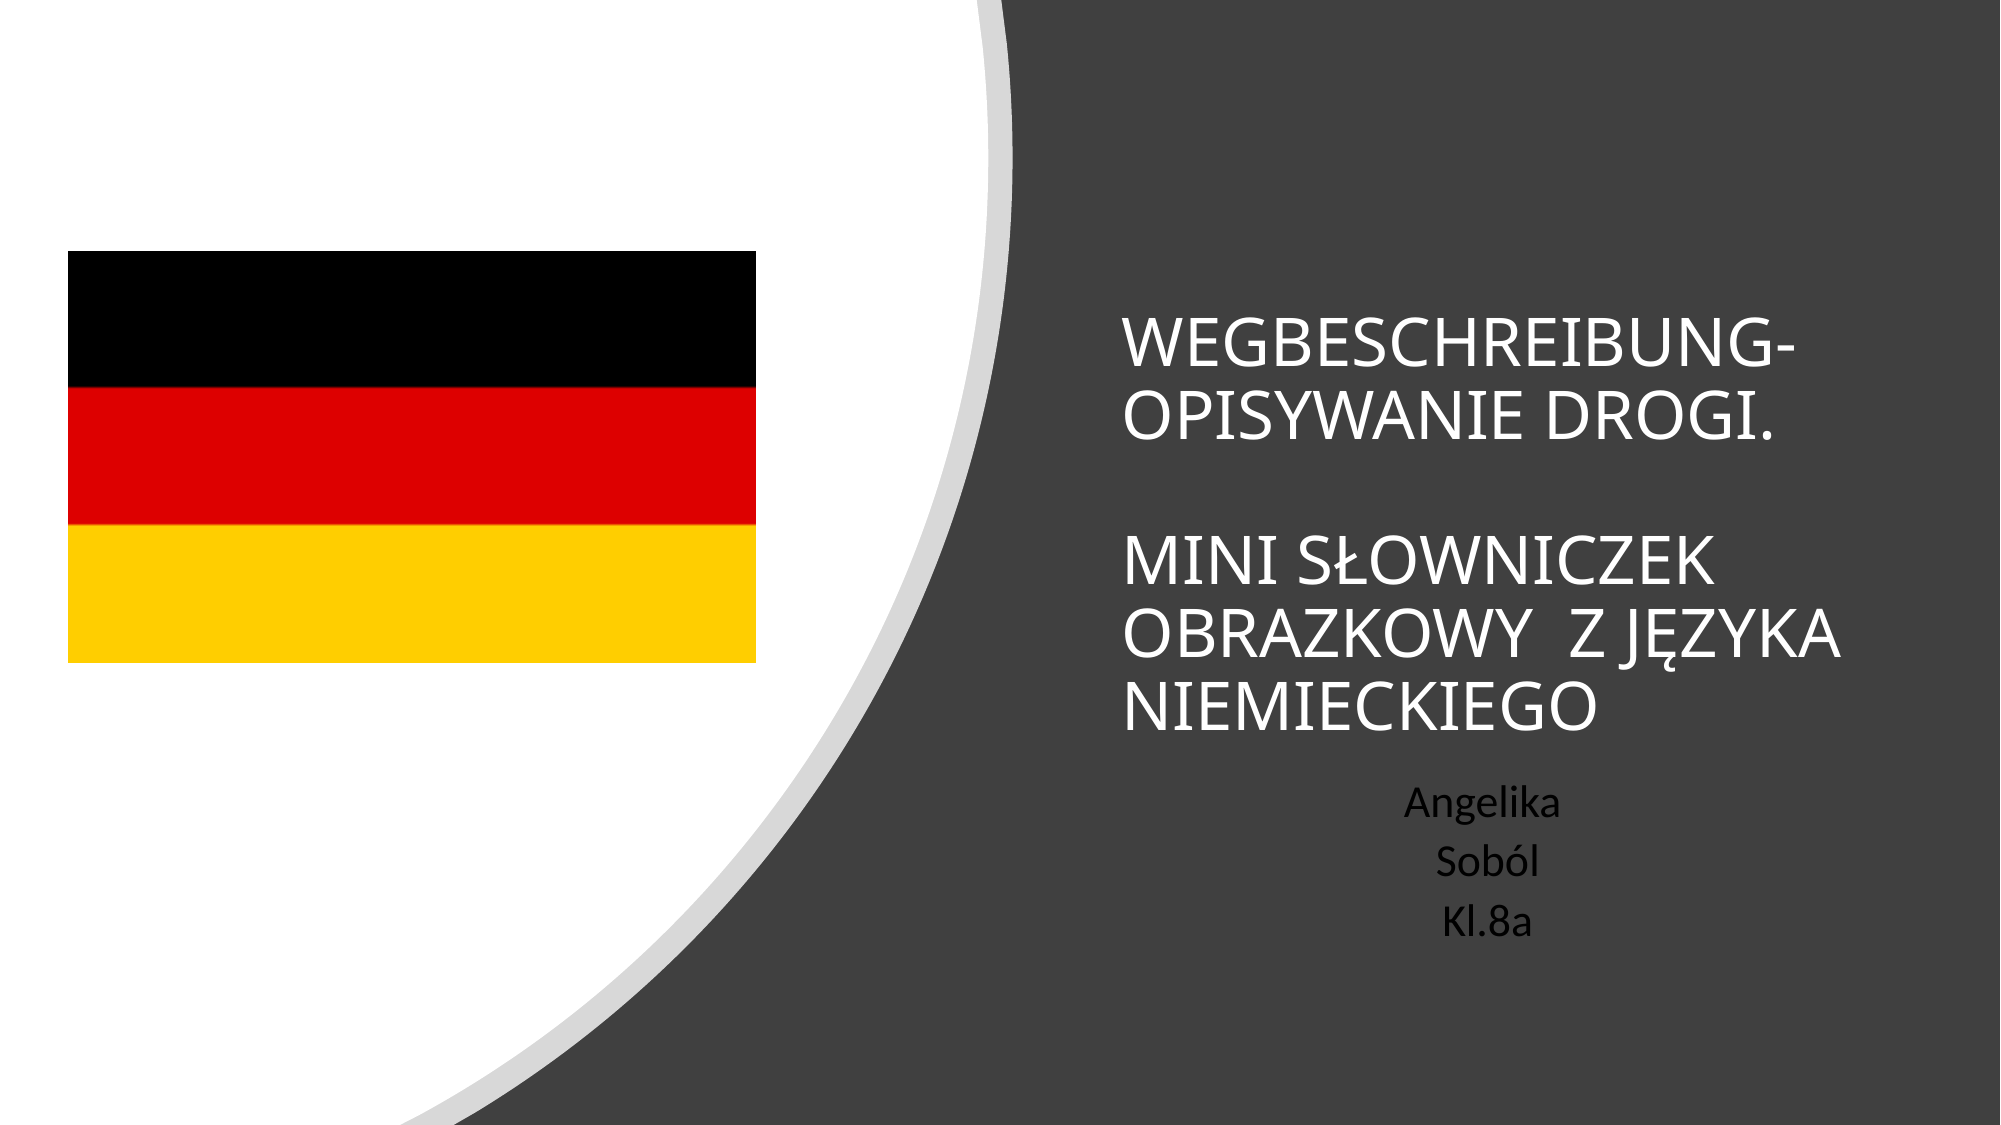

# WEGBESCHREIBUNG- OPISYWANIE DROGI. MINI SŁOWNICZEK OBRAZKOWY Z JĘZYKA NIEMIECKIEGO
Angelika
Soból
Kl.8a